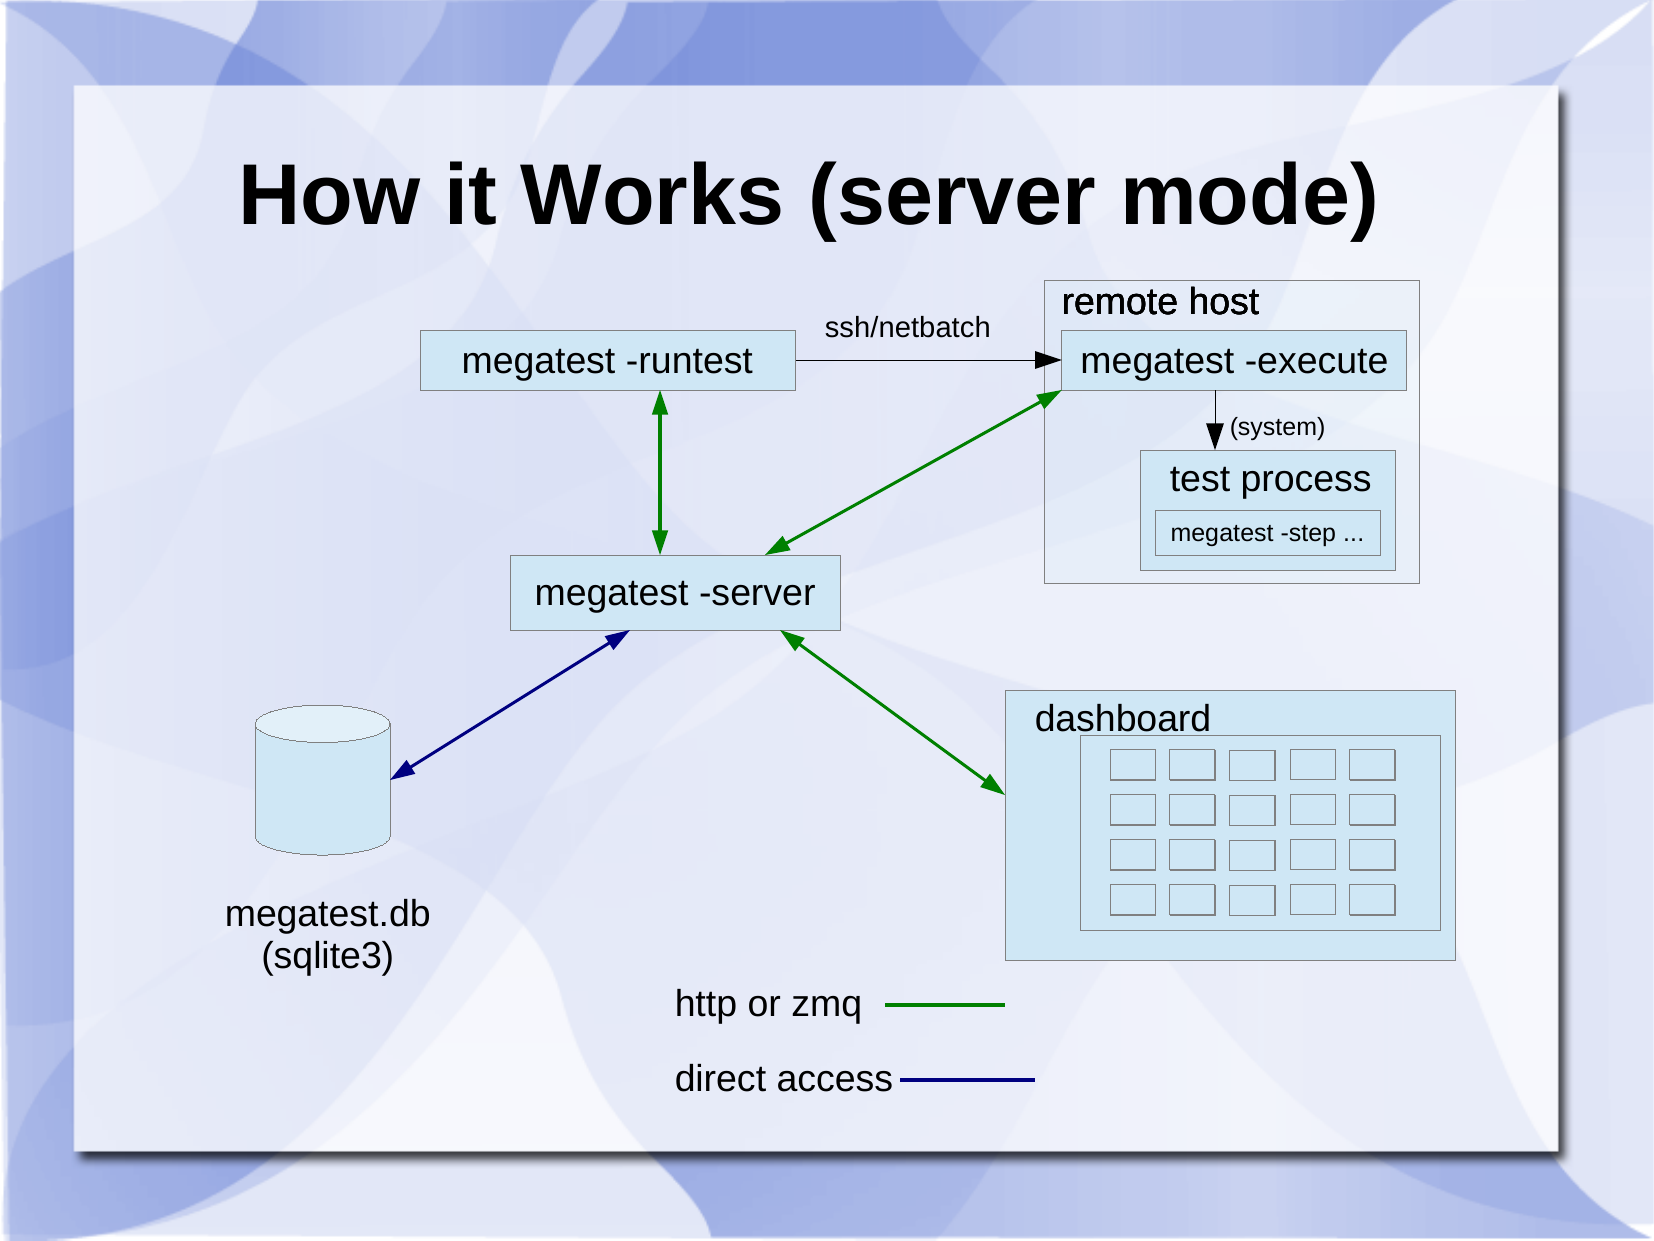

# How it Works (server mode)
remote host
remote host
remote host
remote host
ssh/netbatch
megatest -runtest
megatest -execute
(system)
test process
megatest -step ...
megatest -server
dashboard
megatest.db
(sqlite3)
http or zmq
direct access